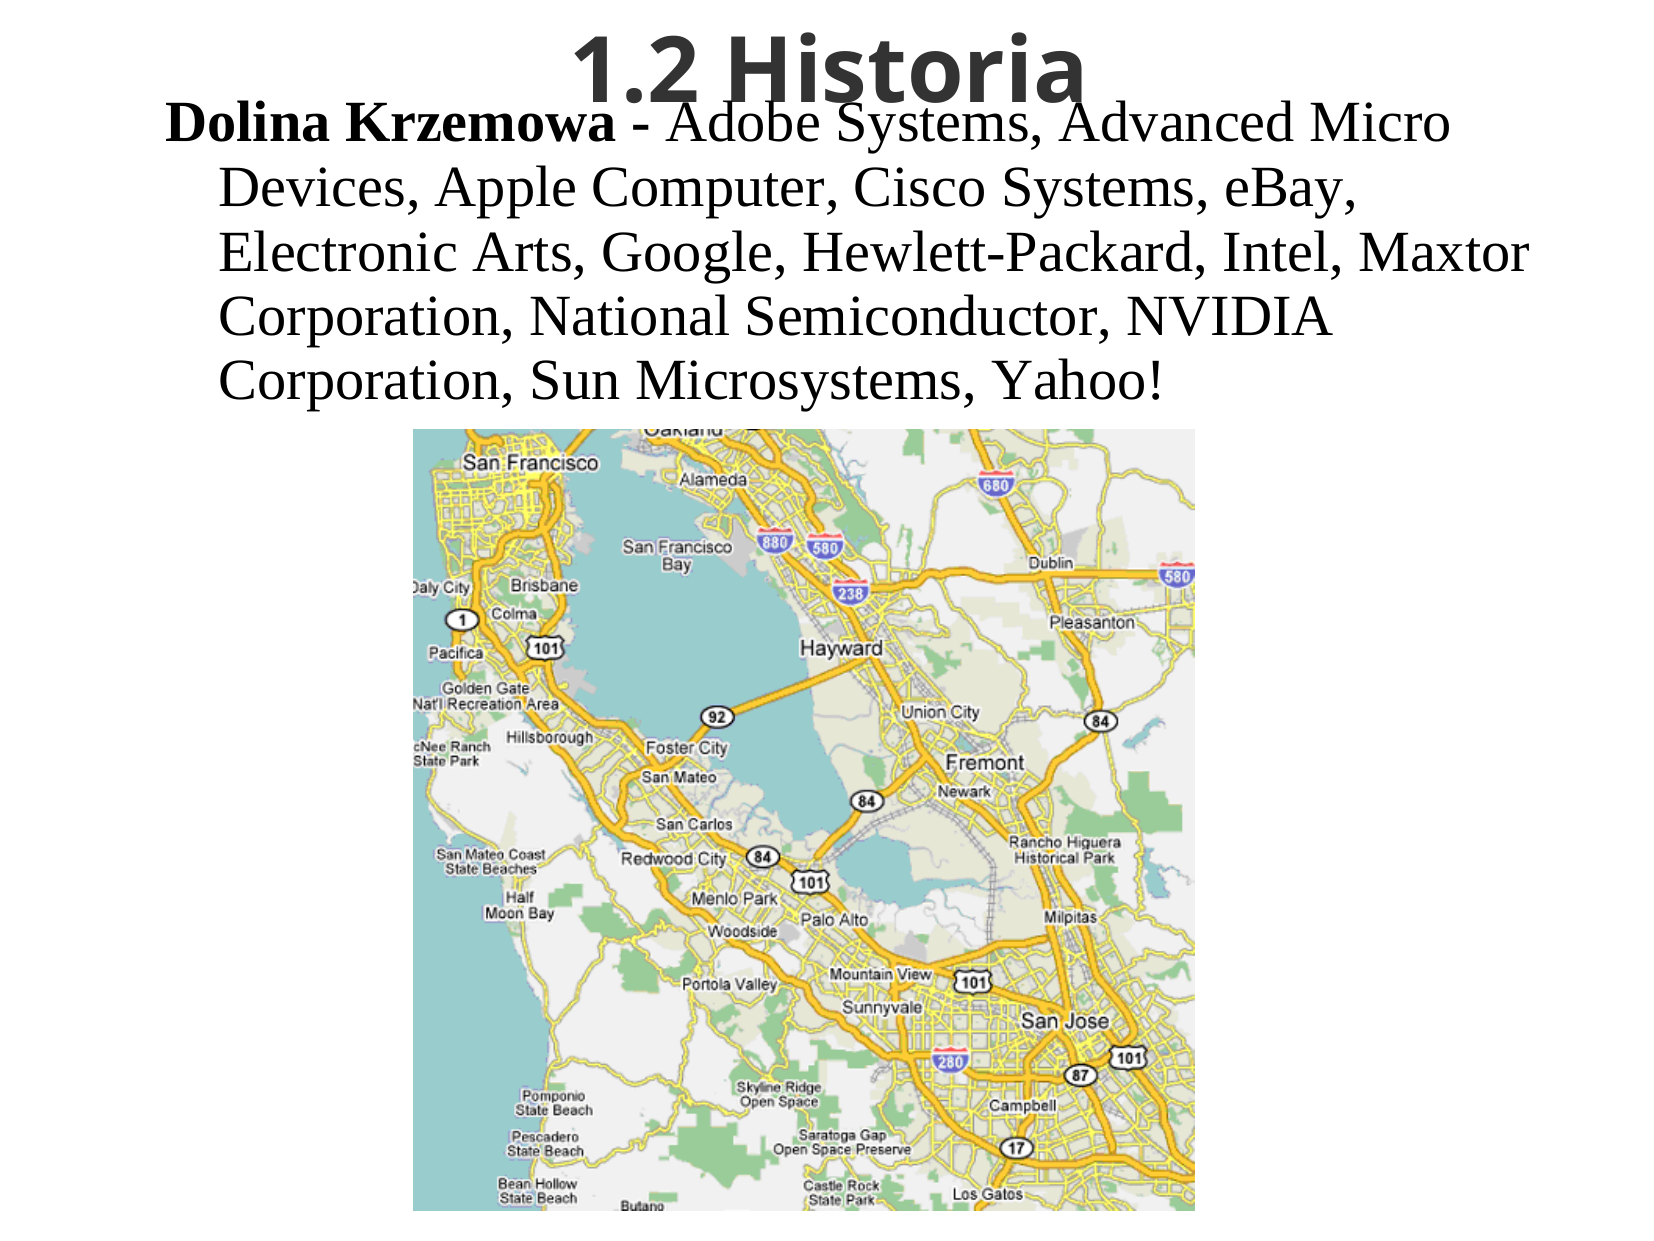

# 1.2 Historia
Dolina Krzemowa - Adobe Systems, Advanced Micro Devices, Apple Computer, Cisco Systems, eBay, Electronic Arts, Google, Hewlett-Packard, Intel, Maxtor Corporation, National Semiconductor, NVIDIA Corporation, Sun Microsystems, Yahoo!